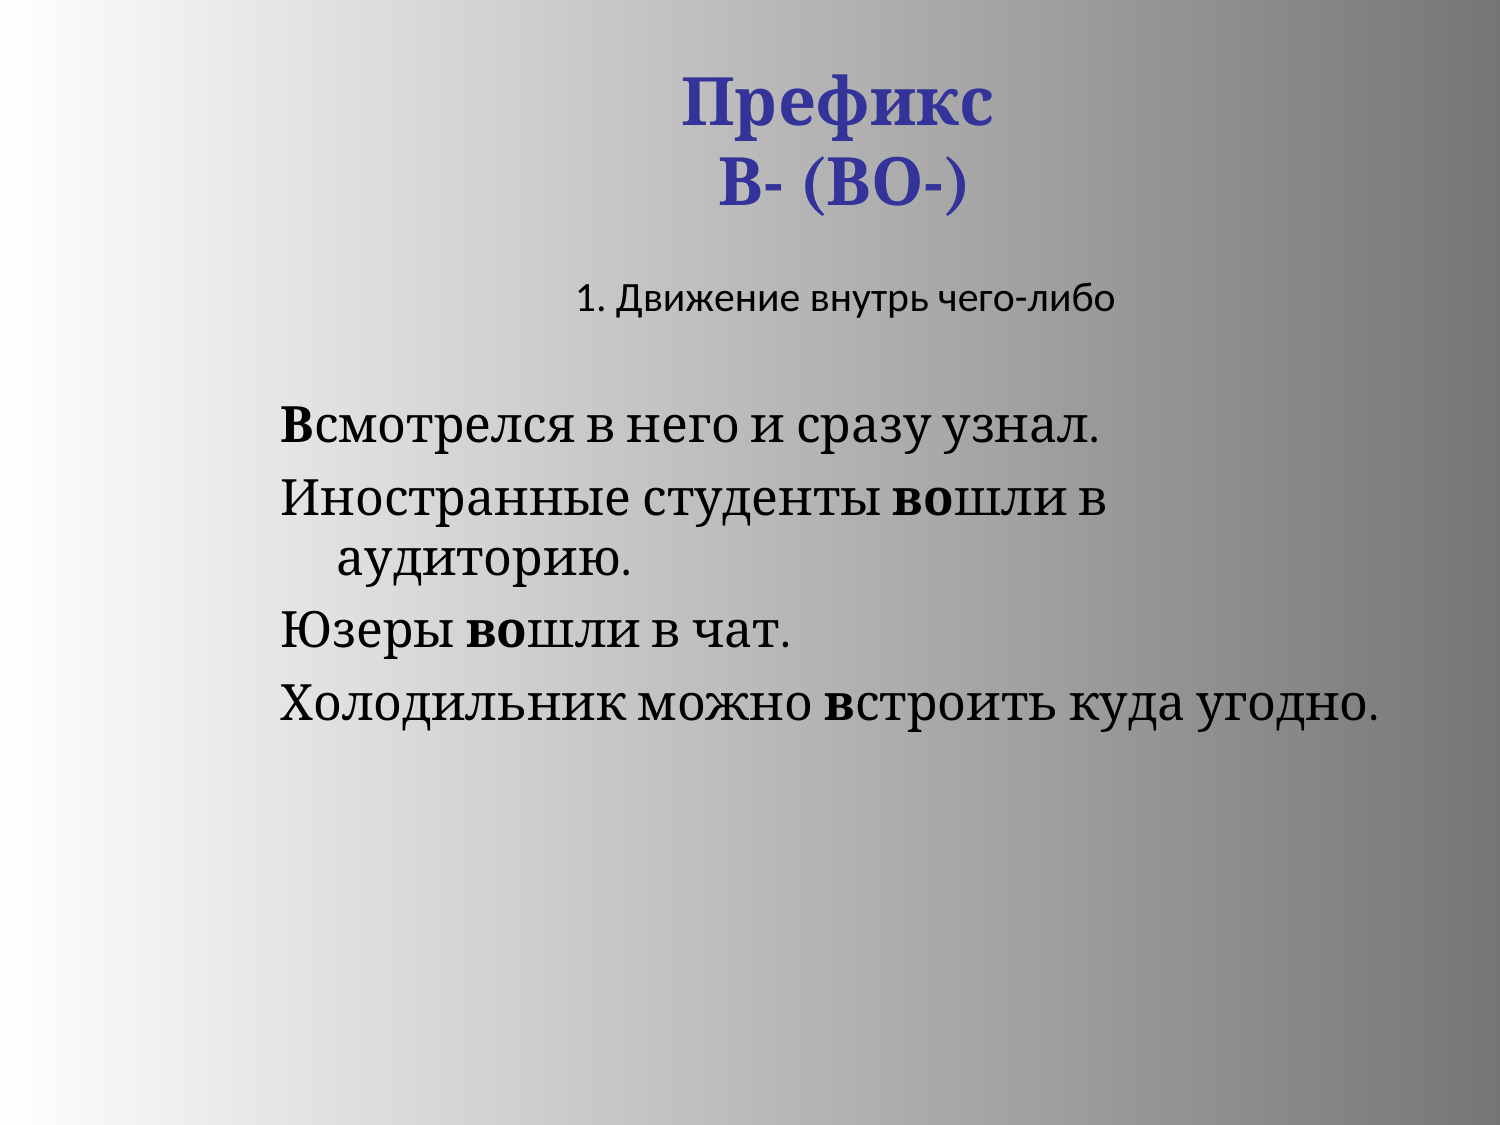

# Префикс В- (ВО-)
1. Движение внутрь чего-либо
Всмотрелся в него и сразу узнал.
Иностранные студенты вошли в аудиторию.
Юзеры вошли в чат.
Холодильник можно встроить куда угодно.